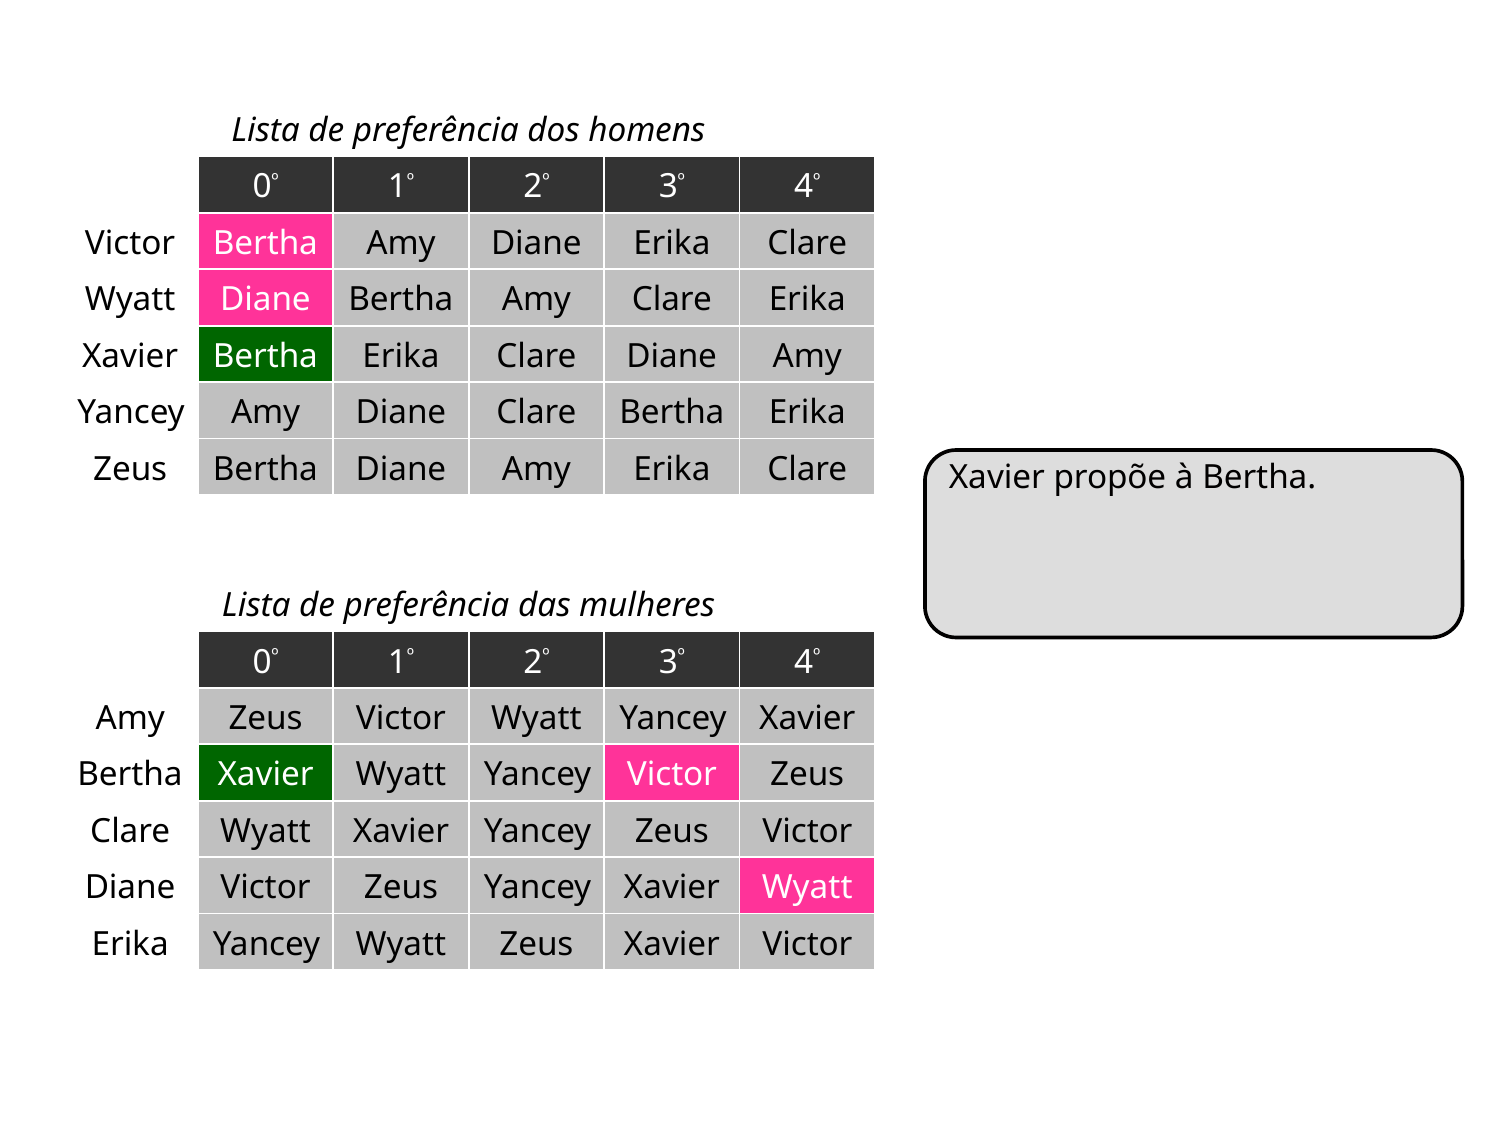

Bertha
Diane
Bertha
Xavier
Xavier propõe à Bertha.
Victor
Wyatt